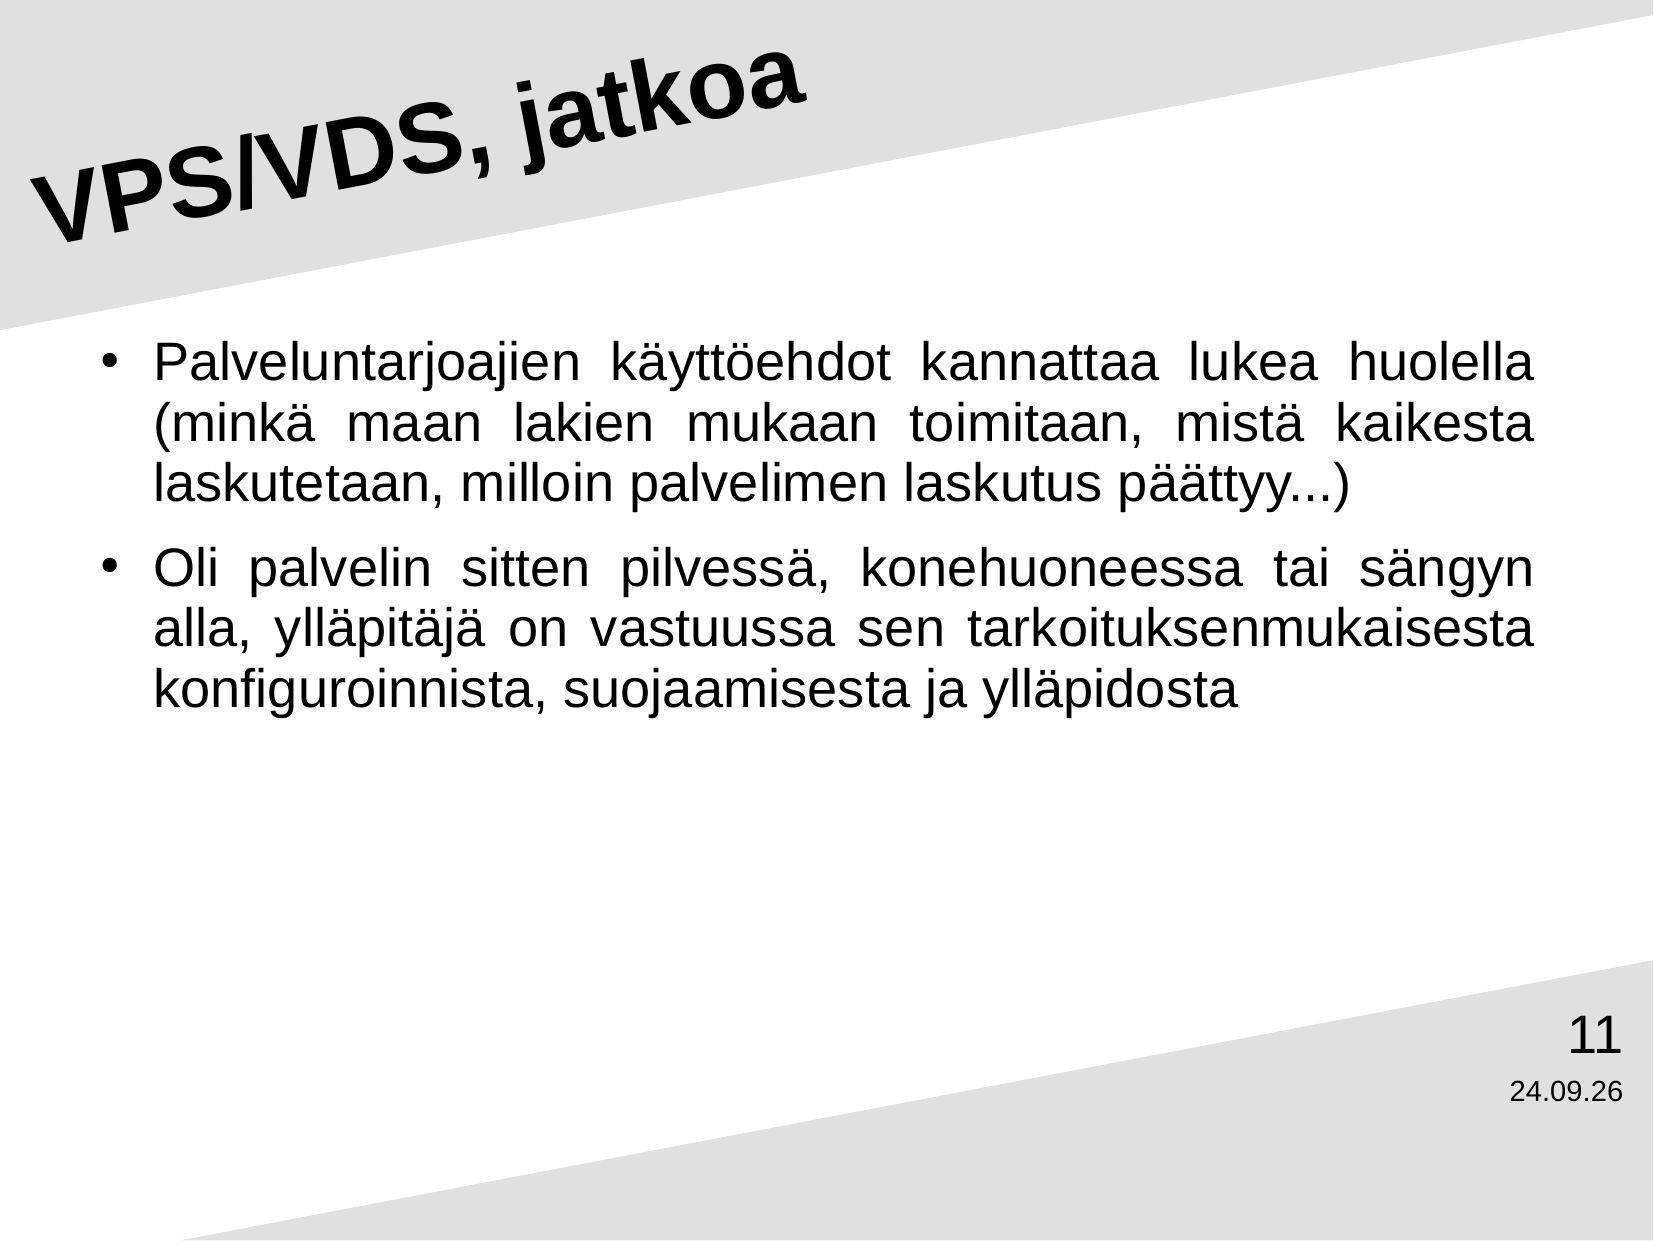

# VPS/VDS, jatkoa
Palveluntarjoajien käyttöehdot kannattaa lukea huolella (minkä maan lakien mukaan toimitaan, mistä kaikesta laskutetaan, milloin palvelimen laskutus päättyy...)
Oli palvelin sitten pilvessä, konehuoneessa tai sängyn alla, ylläpitäjä on vastuussa sen tarkoituksenmukaisesta konfiguroinnista, suojaamisesta ja ylläpidosta
11